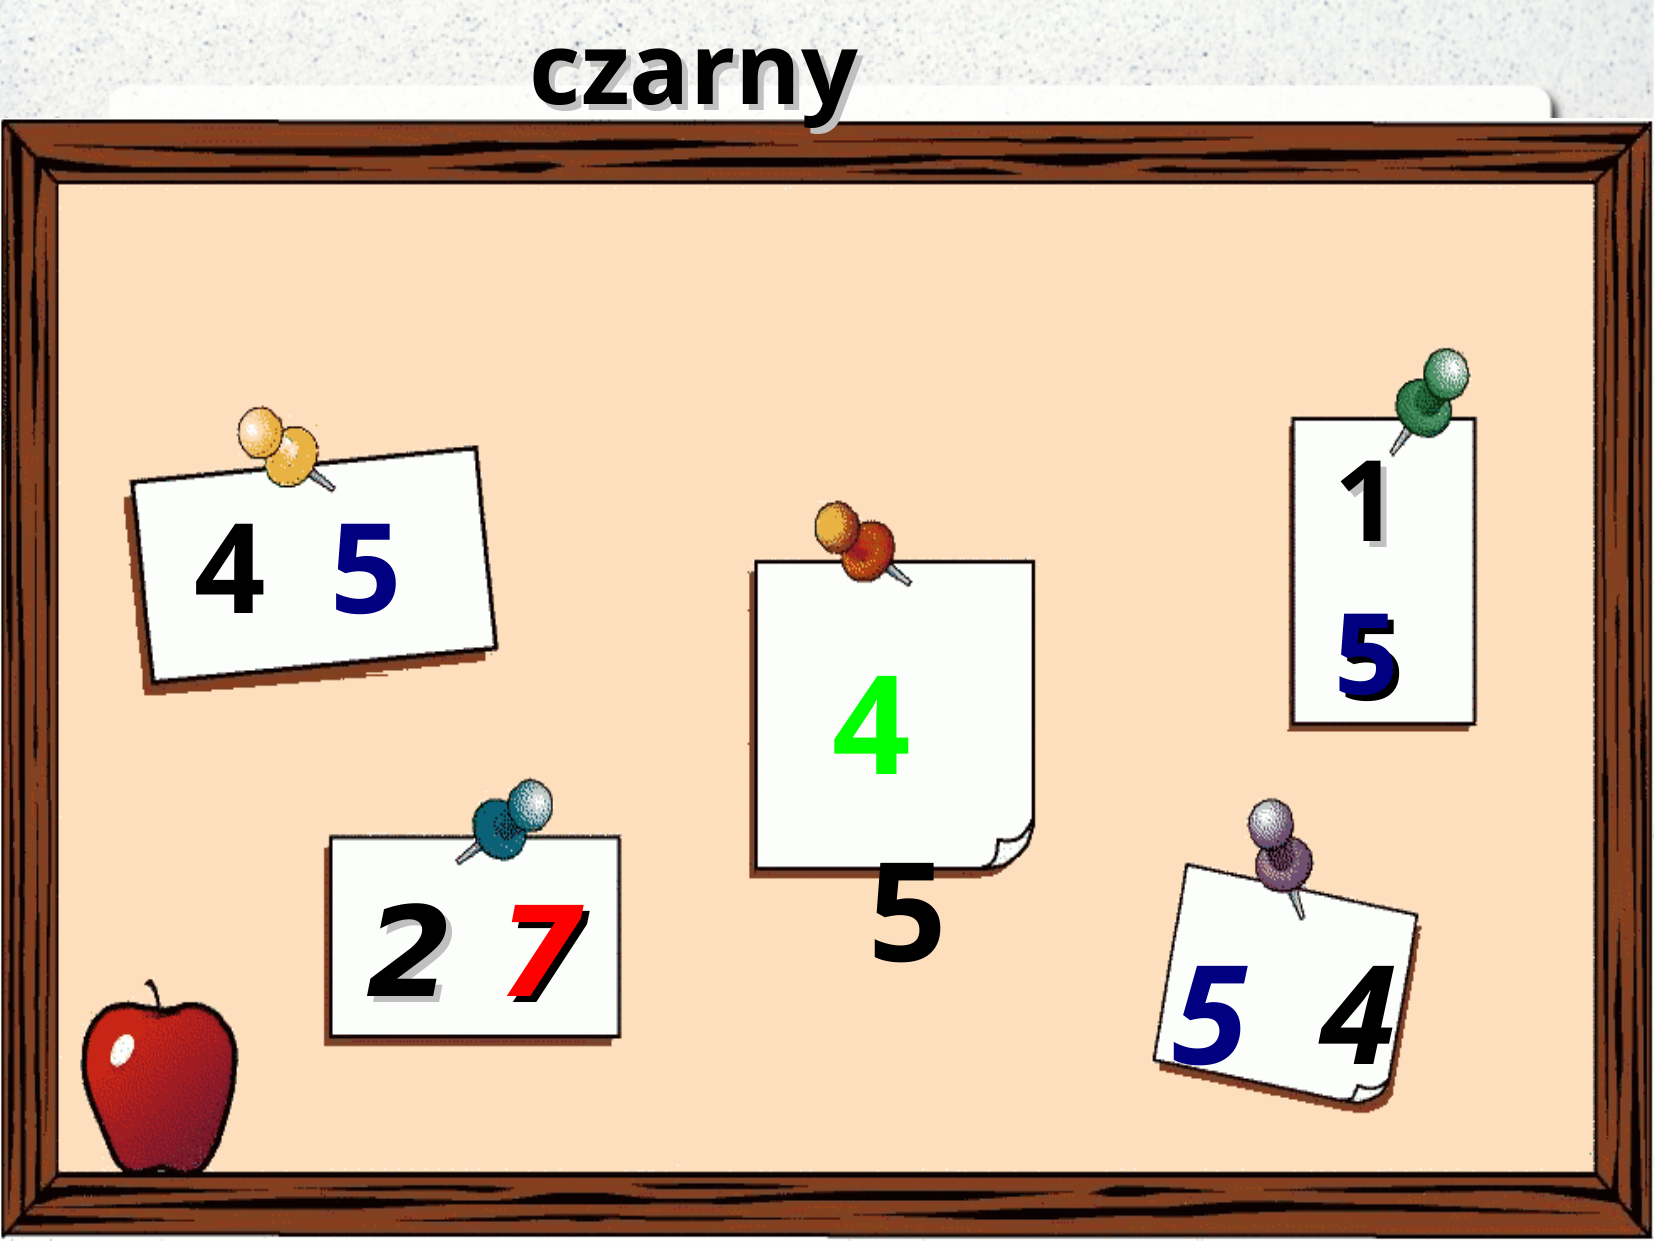

czarny
1
5
4 5
4 5
2 7
5 4
 Akademia Nowoczesnej Edukacji SPEKTRUM - www.an.edu.pl - akademia.spektrum@gmail.com